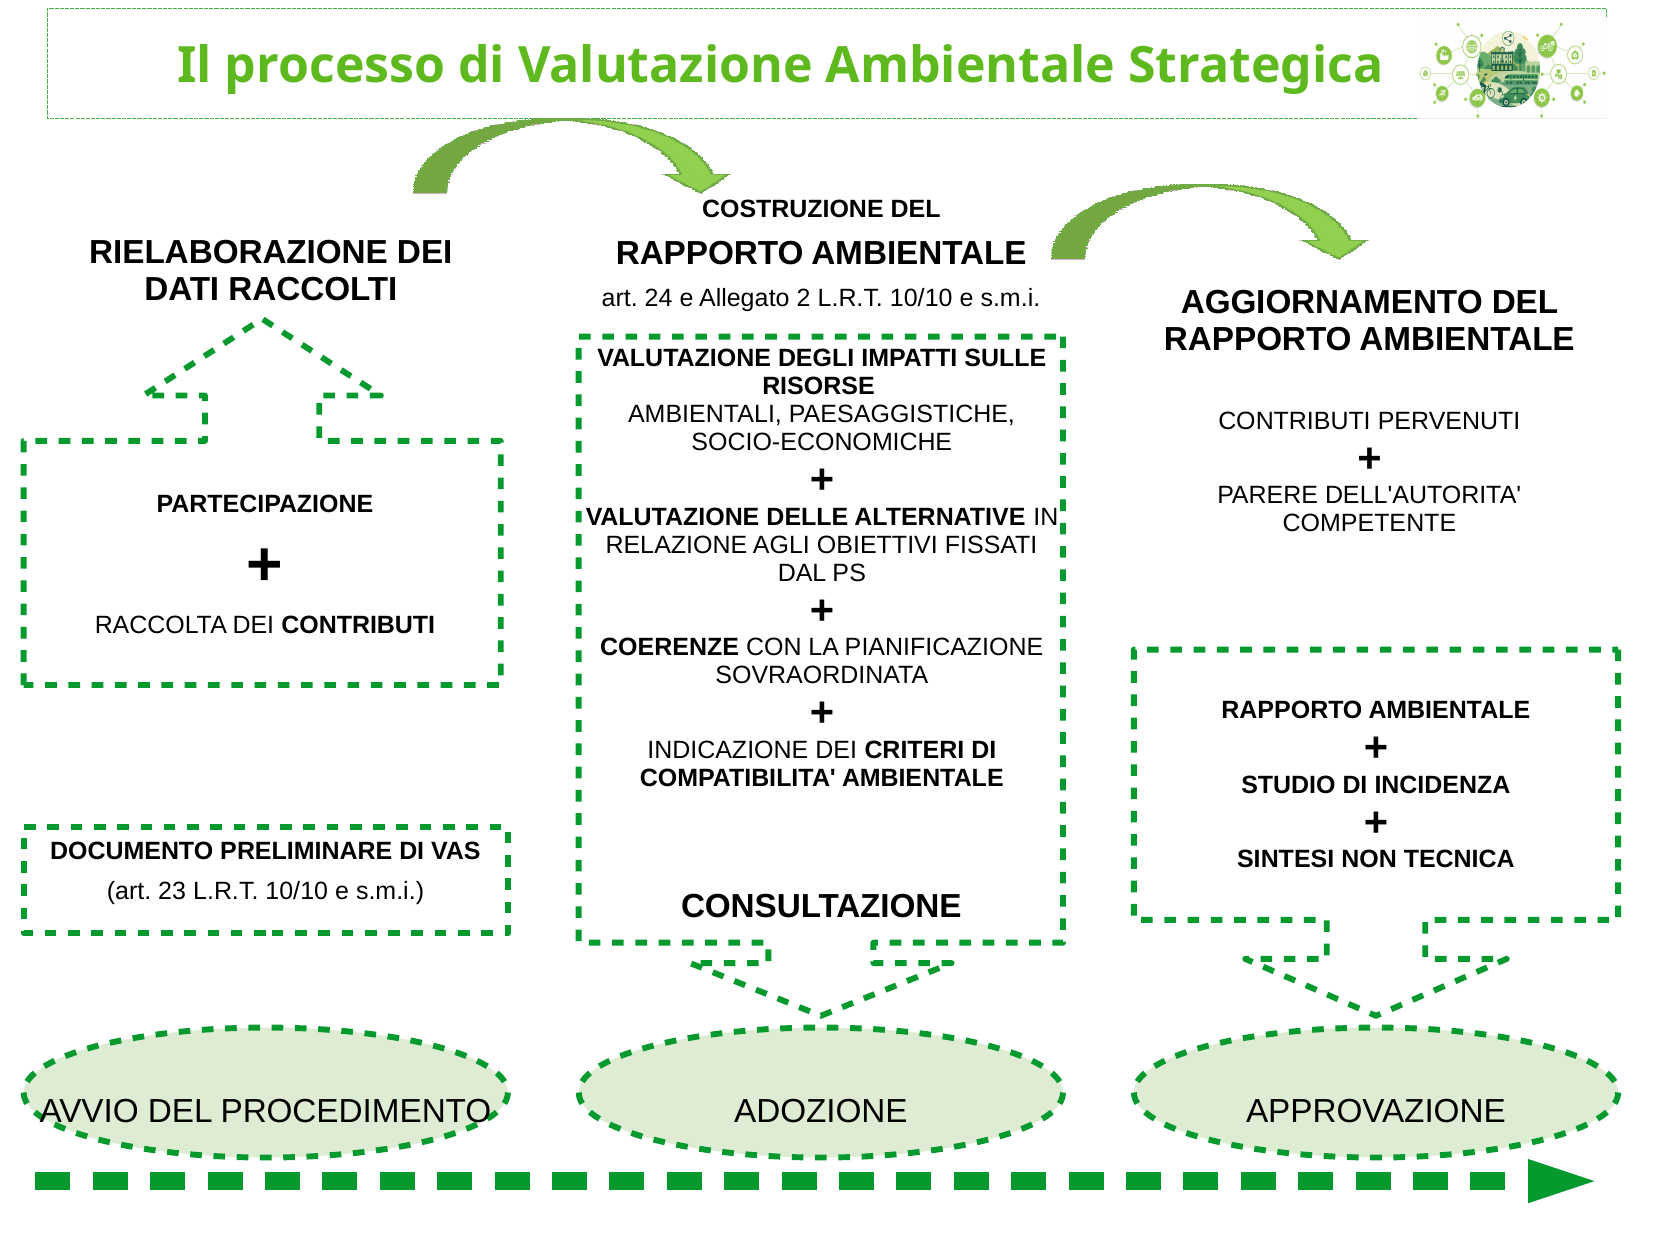

# Il processo di Valutazione Ambientale Strategica
COSTRUZIONE DEL
RAPPORTO AMBIENTALE
art. 24 e Allegato 2 L.R.T. 10/10 e s.m.i.
RIELABORAZIONE DEI DATI RACCOLTI
AGGIORNAMENTO DEL RAPPORTO AMBIENTALE
CONTRIBUTI PERVENUTI
+
PARERE DELL'AUTORITA' COMPETENTE
VALUTAZIONE DEGLI IMPATTI SULLE RISORSE
AMBIENTALI, PAESAGGISTICHE,
SOCIO-ECONOMICHE
+
VALUTAZIONE DELLE ALTERNATIVE IN RELAZIONE AGLI OBIETTIVI FISSATI DAL PS
+
COERENZE CON LA PIANIFICAZIONE SOVRAORDINATA
+
INDICAZIONE DEI CRITERI DI COMPATIBILITA' AMBIENTALE
PARTECIPAZIONE
+
RACCOLTA DEI CONTRIBUTI
RAPPORTO AMBIENTALE
+
STUDIO DI INCIDENZA
+
SINTESI NON TECNICA
DOCUMENTO PRELIMINARE DI VAS
(art. 23 L.R.T. 10/10 e s.m.i.)
CONSULTAZIONE
AVVIO DEL PROCEDIMENTO
ADOZIONE
APPROVAZIONE